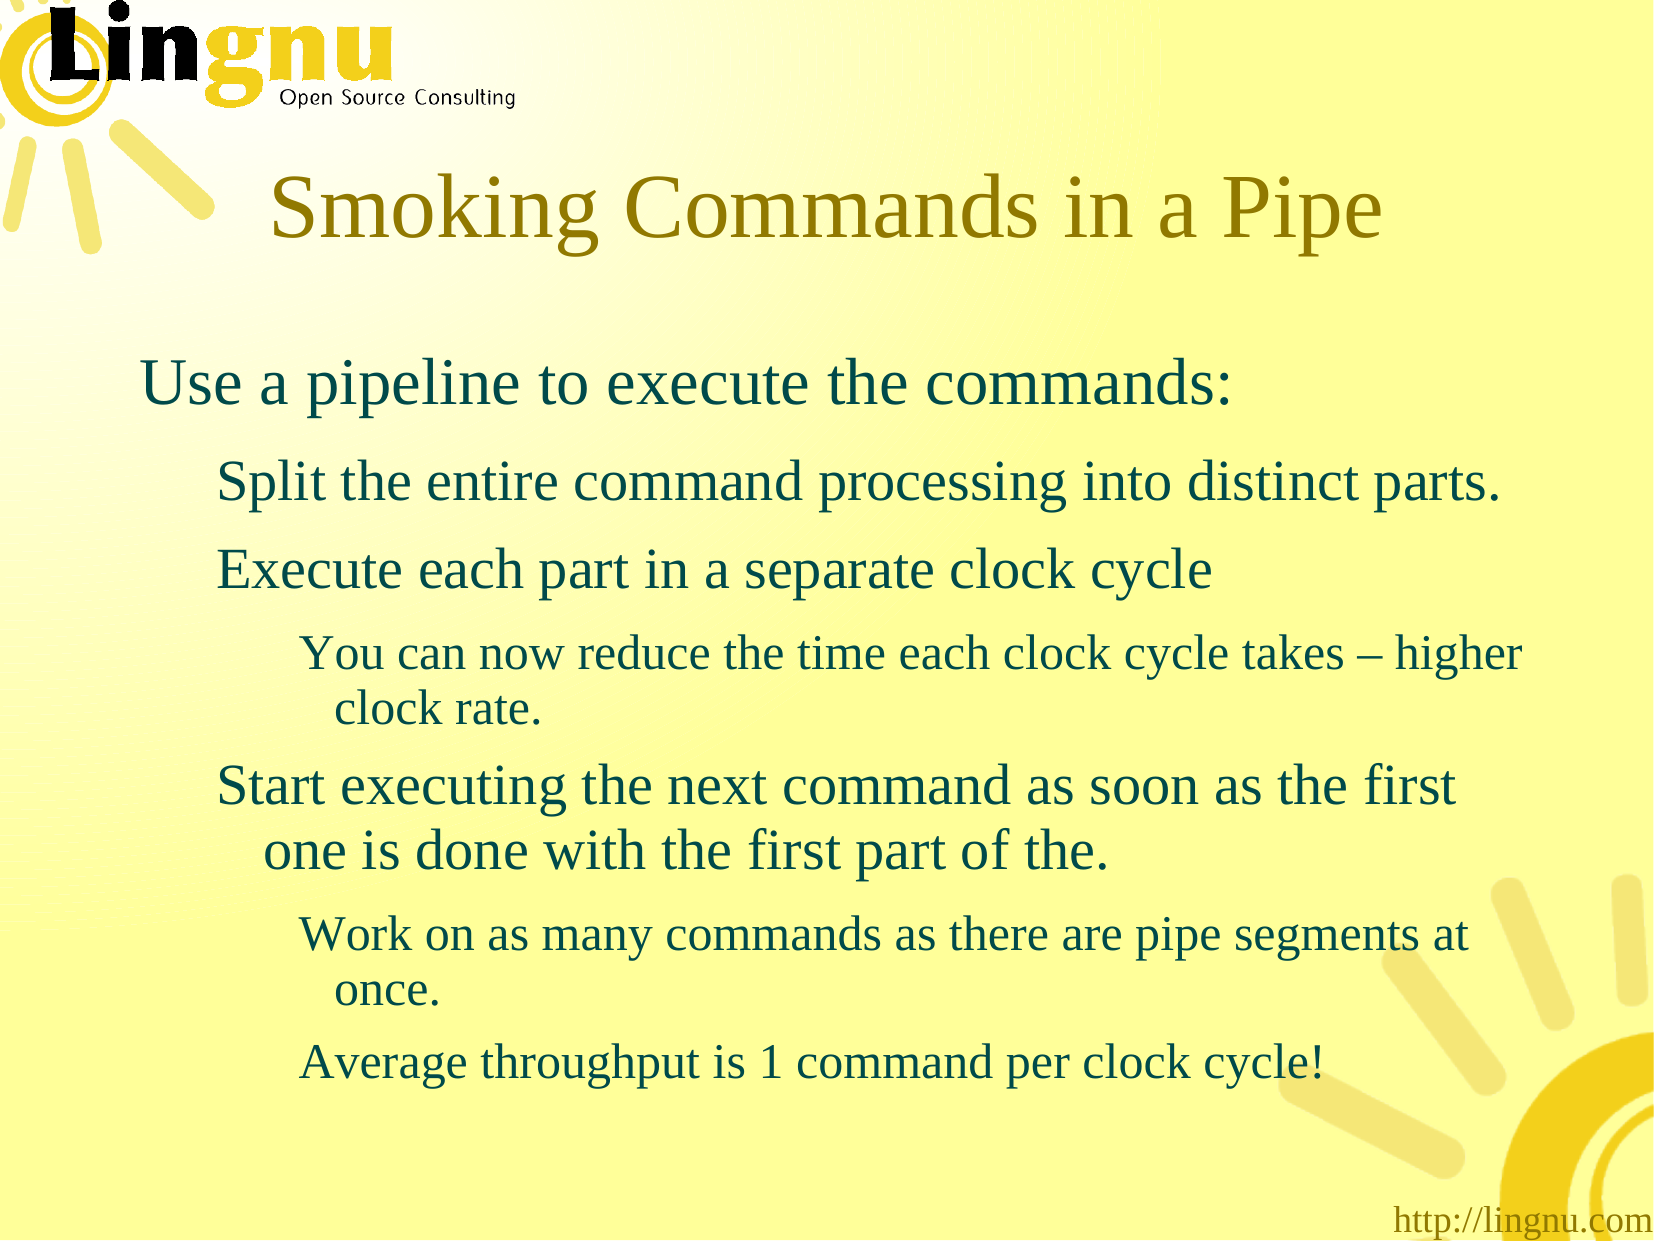

# Smoking Commands in a Pipe
Use a pipeline to execute the commands:
Split the entire command processing into distinct parts.
Execute each part in a separate clock cycle
You can now reduce the time each clock cycle takes – higher clock rate.
Start executing the next command as soon as the first one is done with the first part of the.
Work on as many commands as there are pipe segments at once.
Average throughput is 1 command per clock cycle!